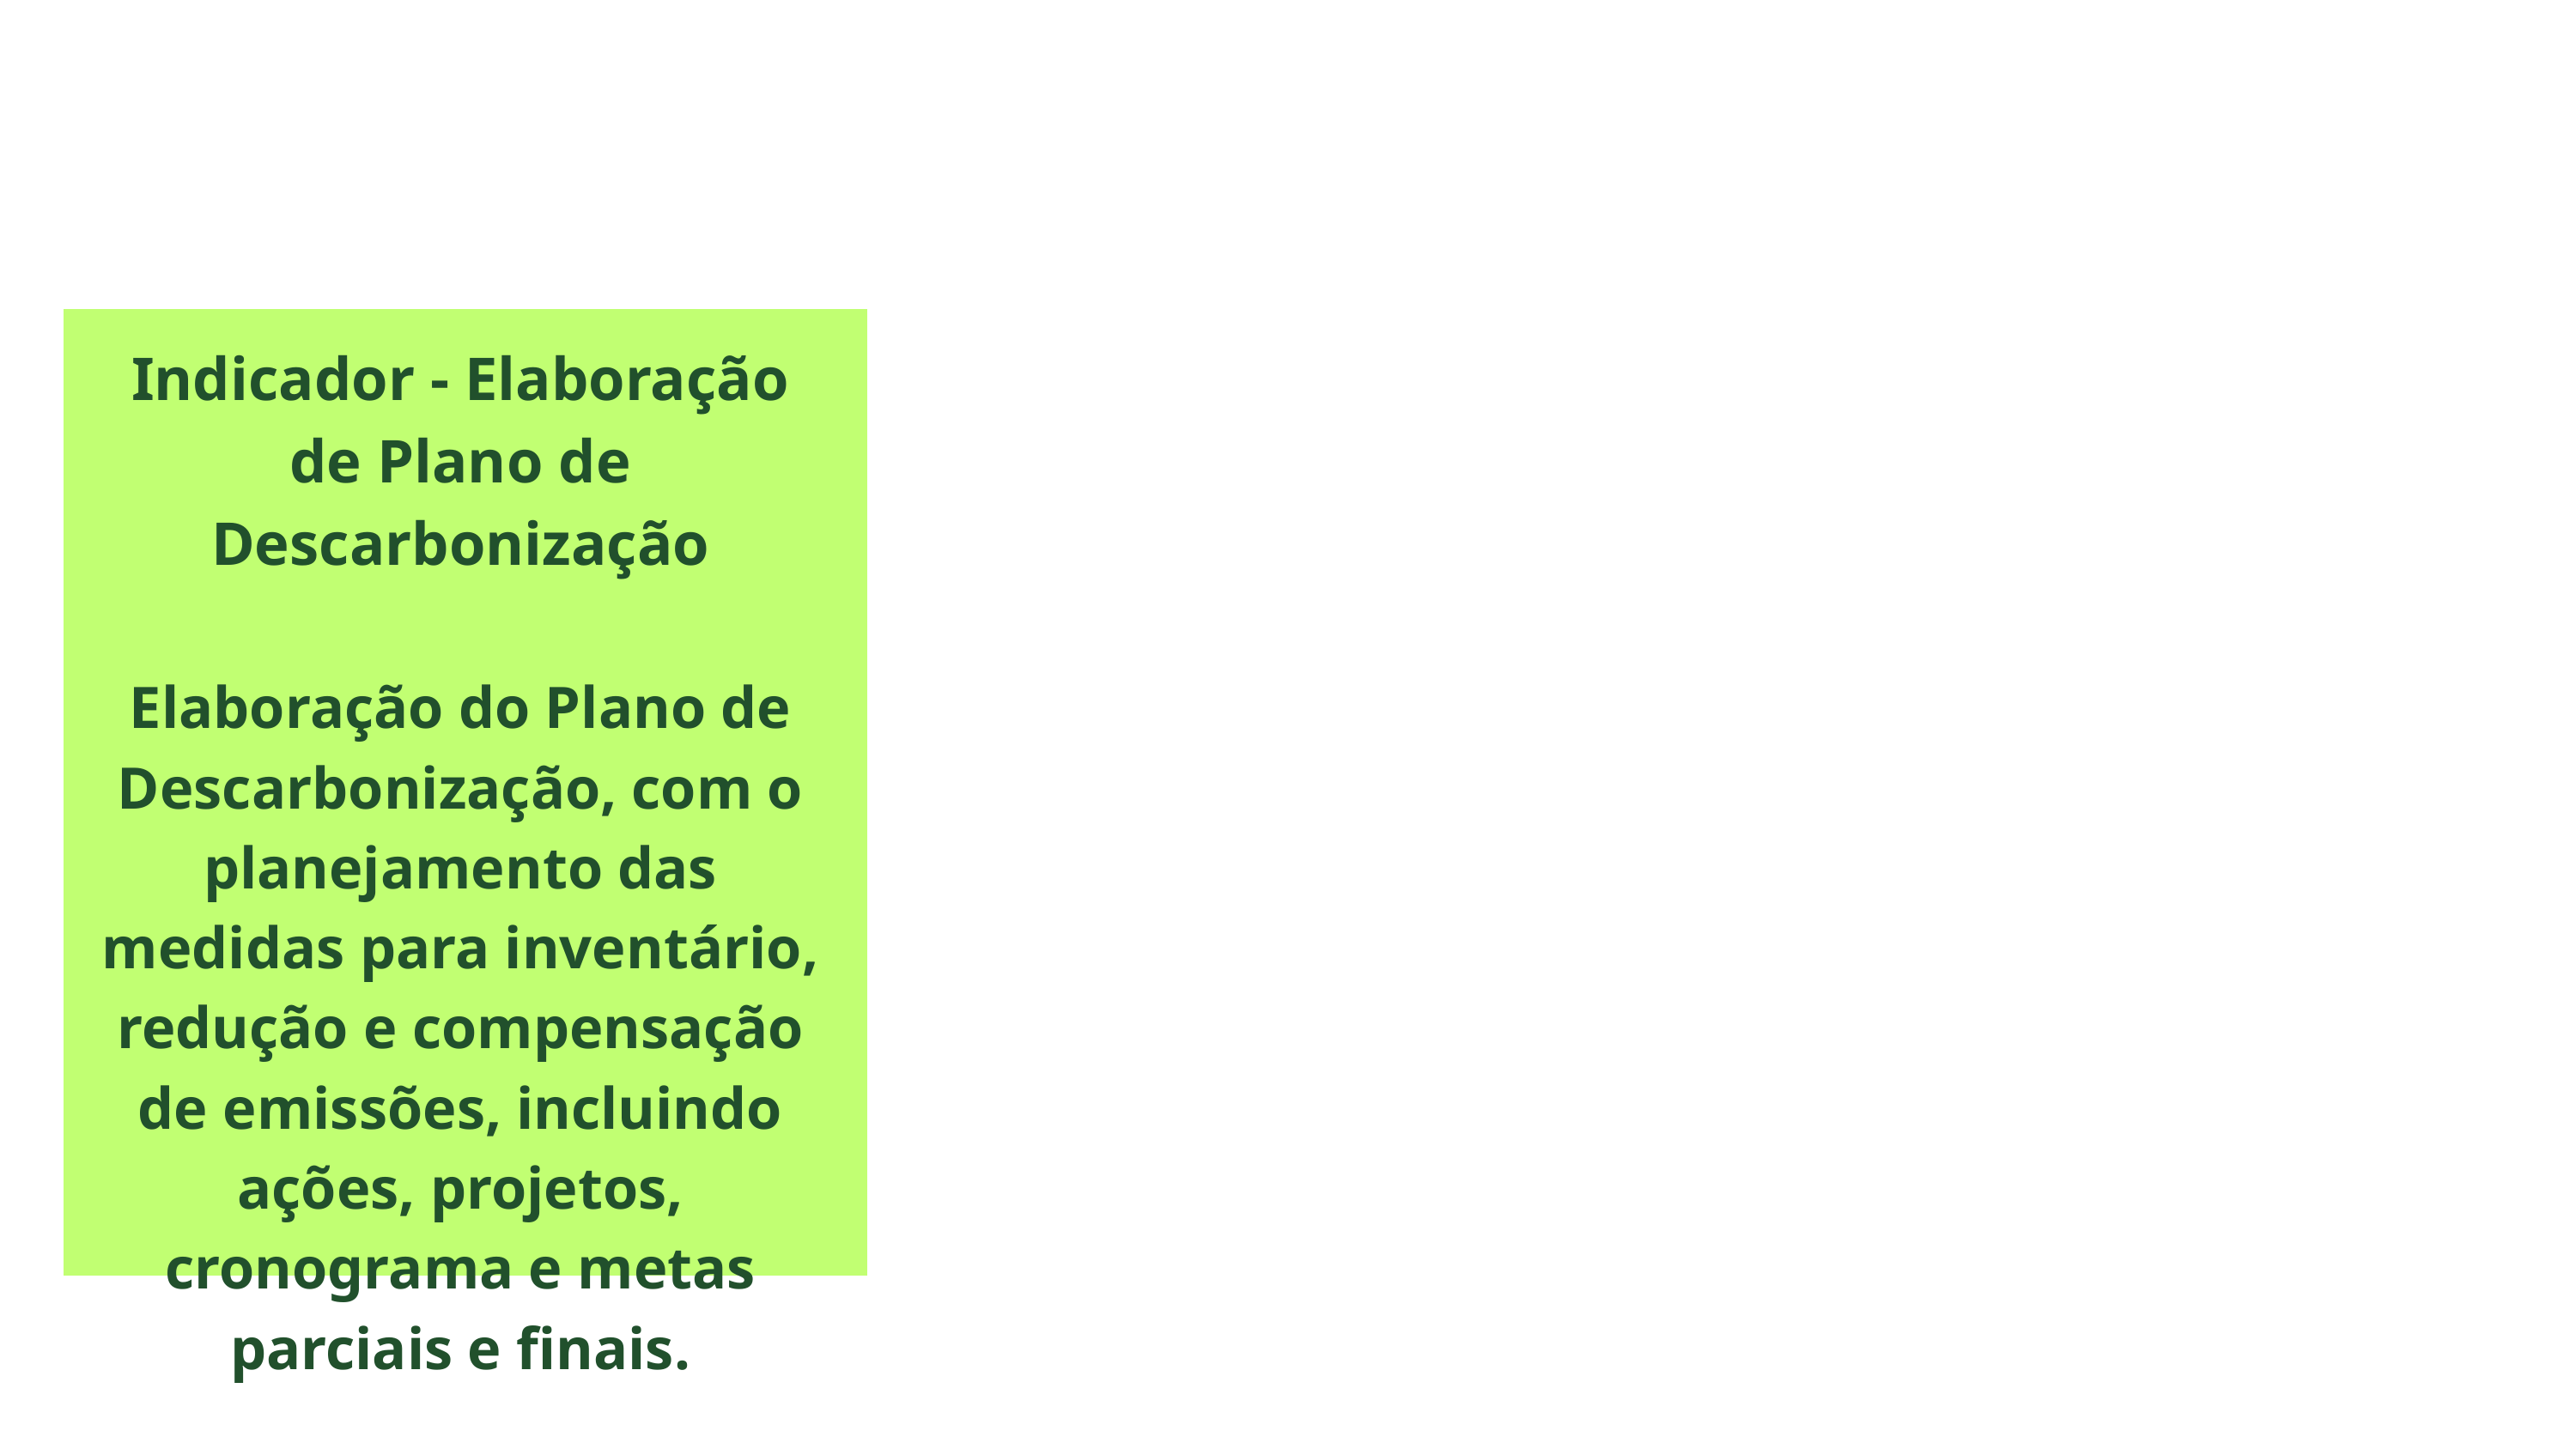

Periodicidade Anual
Metodologia Análise de Desempenho: Anual
Unidade responsável pelas metas: Setor de sustentabilidade, acessibilidade, inovação e proteção de dados
Indicador - Elaboração de Plano de Descarbonização
Elaboração do Plano de Descarbonização, com o planejamento das medidas para inventário, redução e compensação de emissões, incluindo ações, projetos, cronograma e metas parciais e finais.